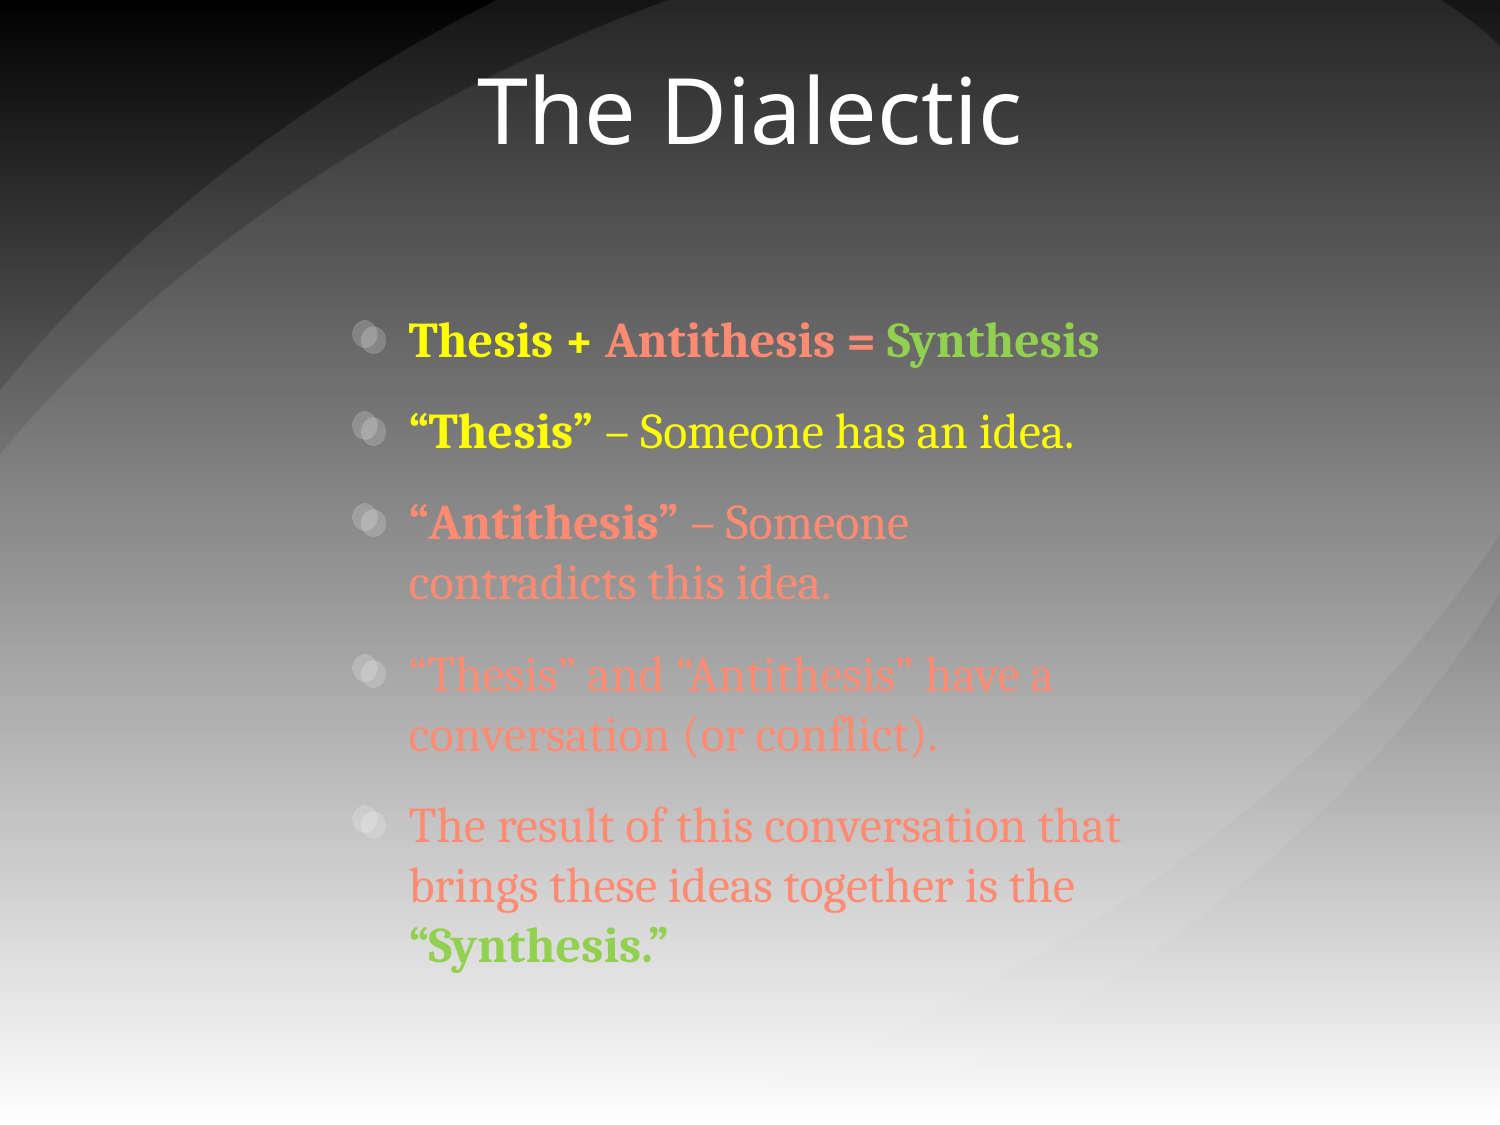

# The Dialectic
Thesis + Antithesis = Synthesis
“Thesis” – Someone has an idea.
“Antithesis” – Someone contradicts this idea.
“Thesis” and “Antithesis” have a conversation (or conflict).
The result of this conversation that brings these ideas together is the “Synthesis.”